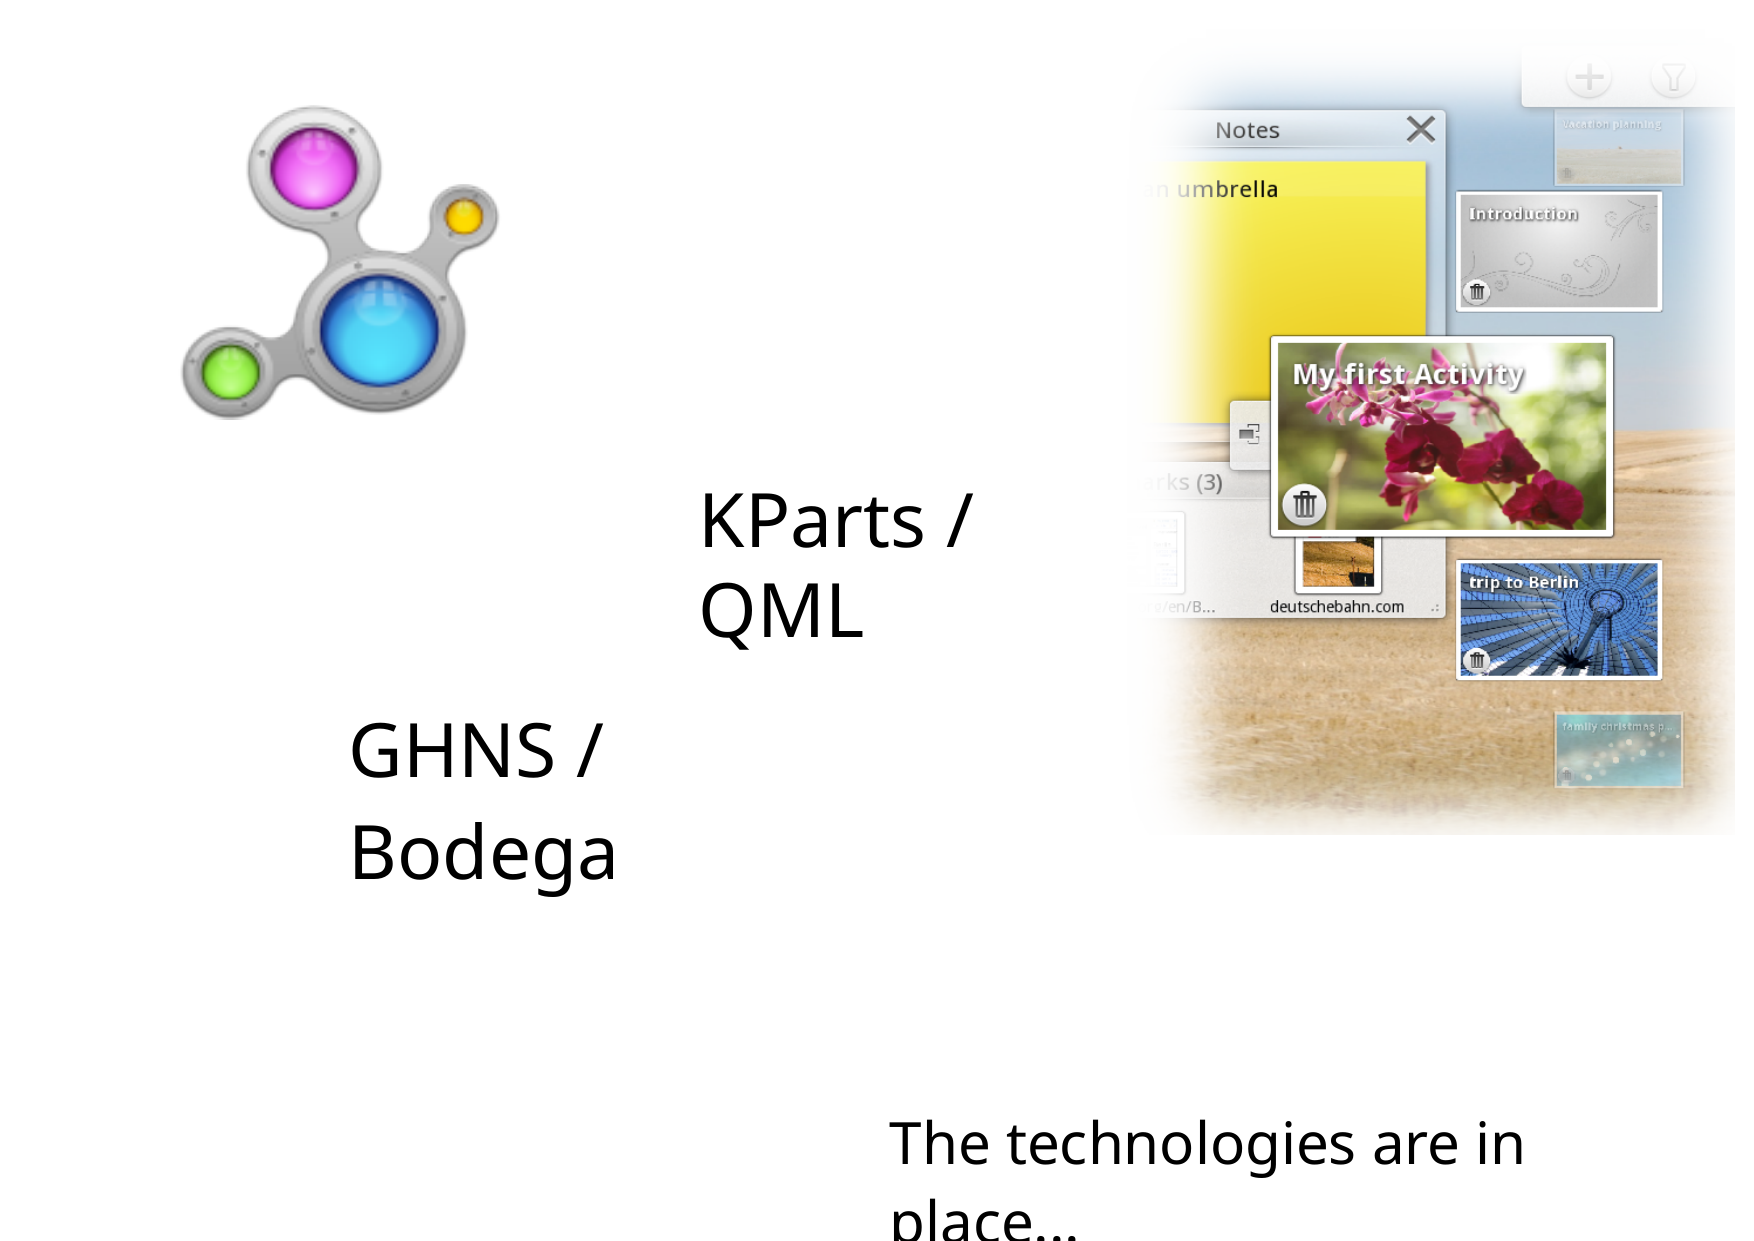

KParts / QML
GHNS / Bodega
The technologies are in place...